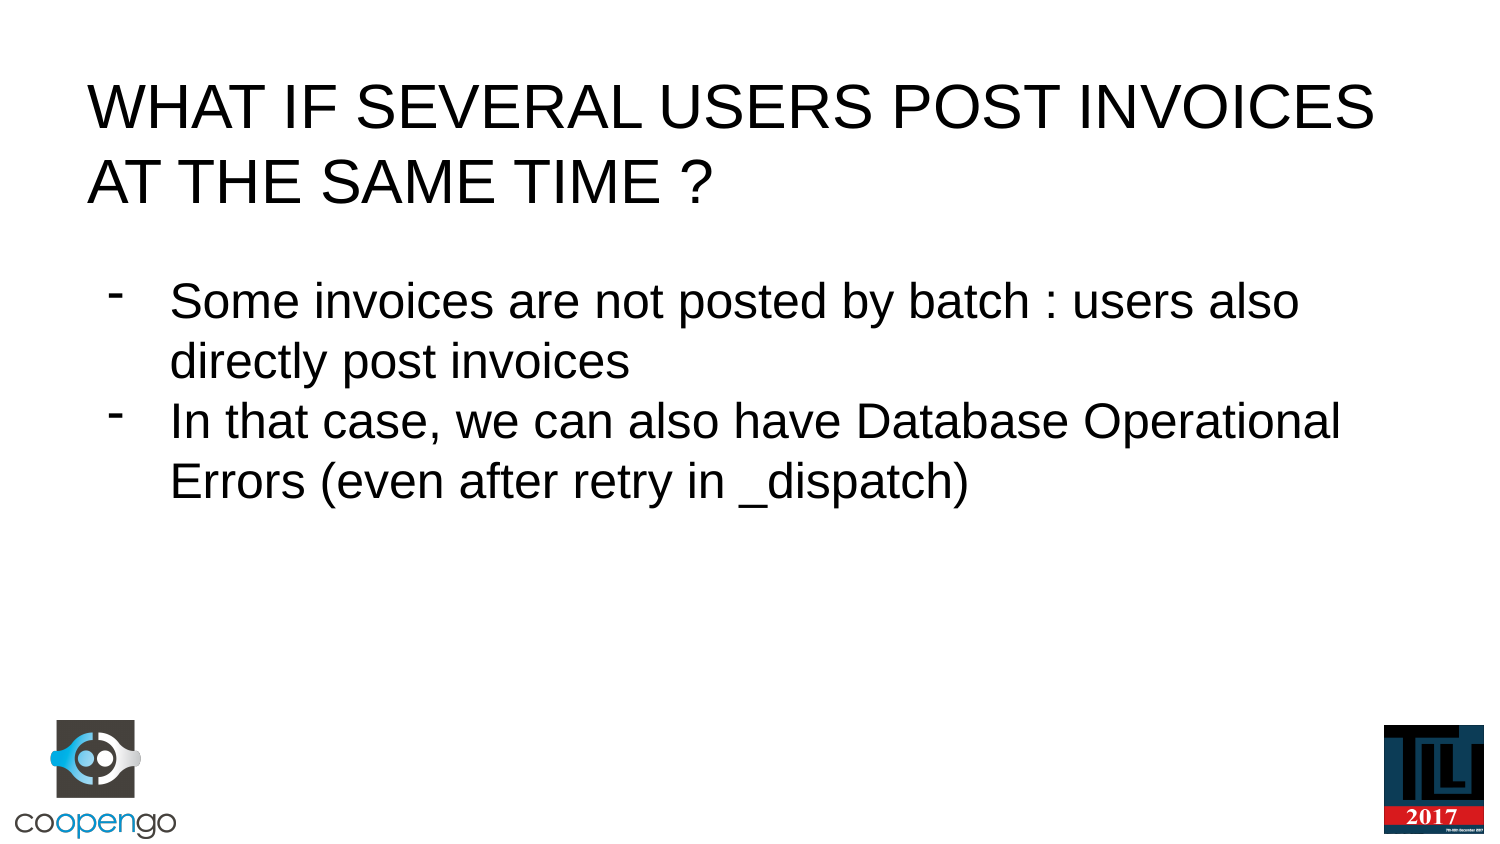

# WHAT IF SEVERAL USERS POST INVOICES AT THE SAME TIME ?
Some invoices are not posted by batch : users also directly post invoices
In that case, we can also have Database Operational Errors (even after retry in _dispatch)